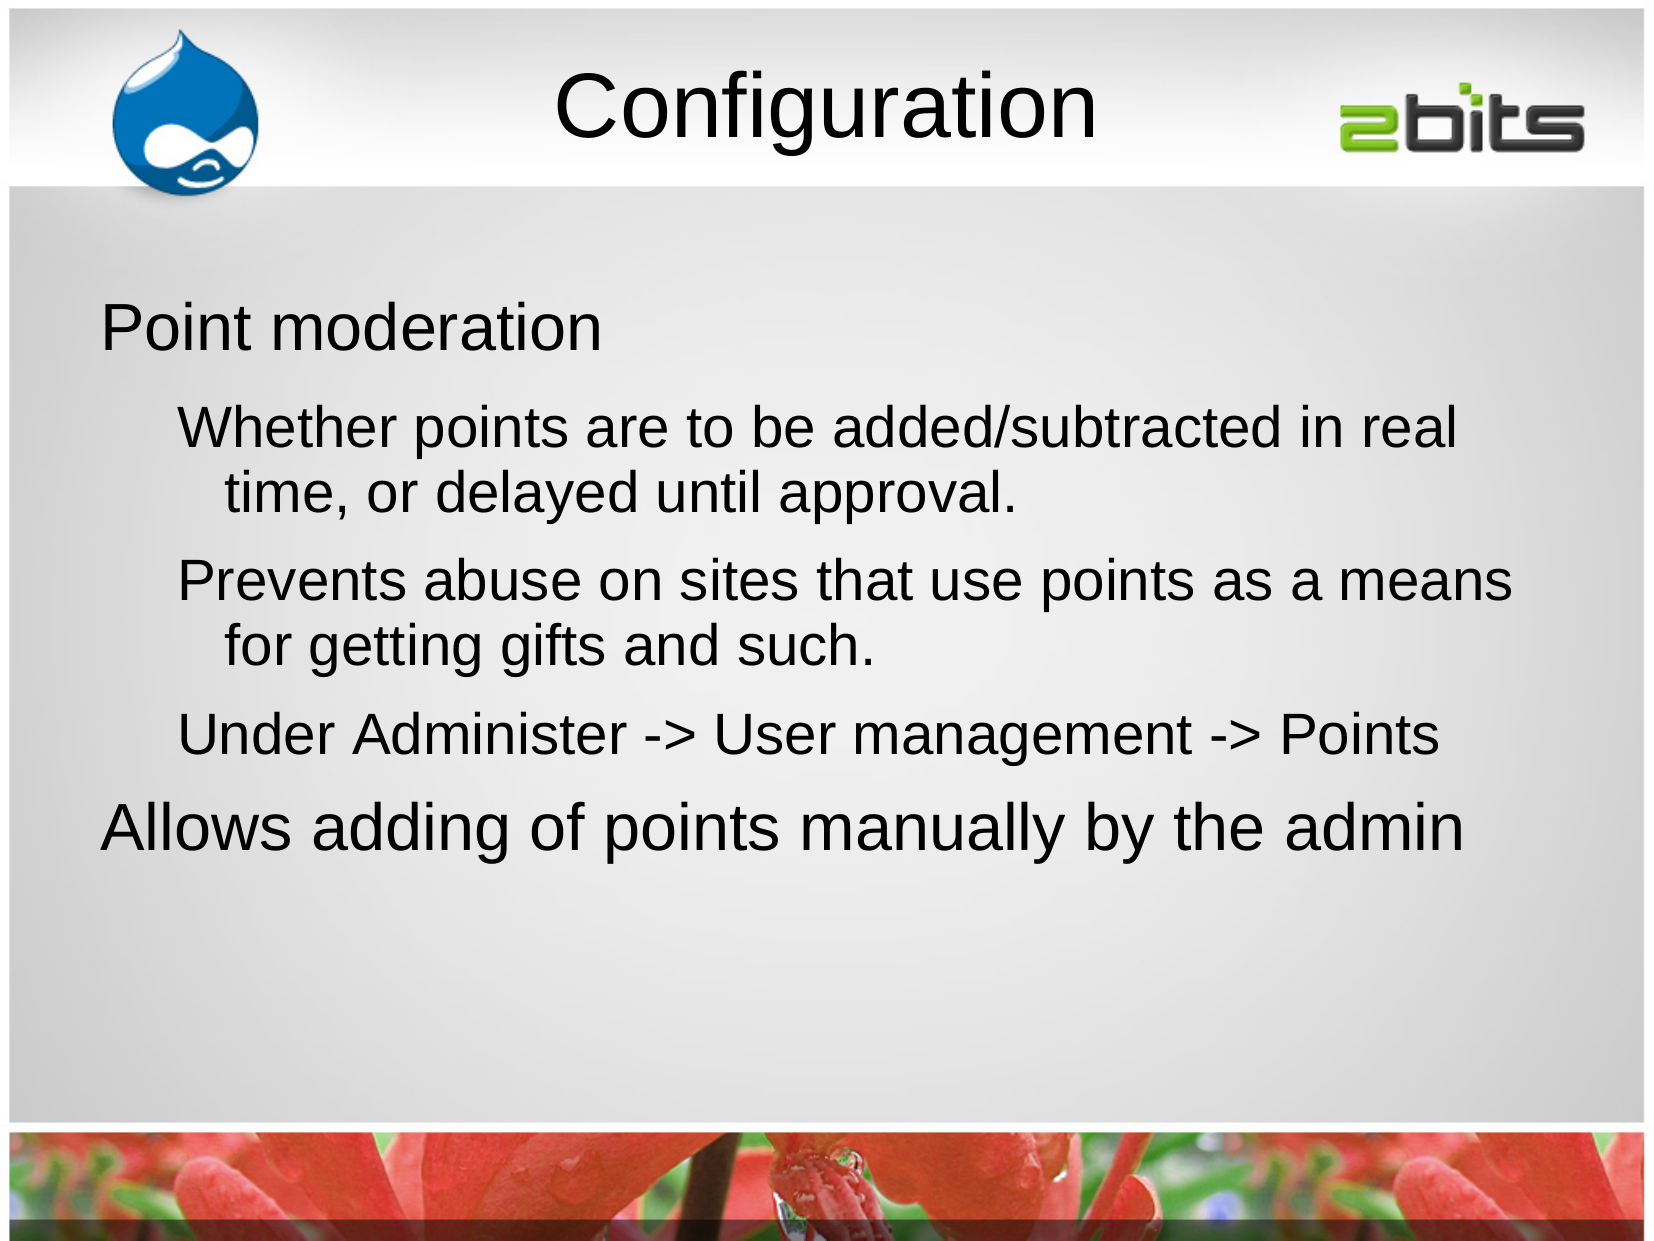

# Configuration
Point moderation
Whether points are to be added/subtracted in real time, or delayed until approval.
Prevents abuse on sites that use points as a means for getting gifts and such.
Under Administer -> User management -> Points
Allows adding of points manually by the admin